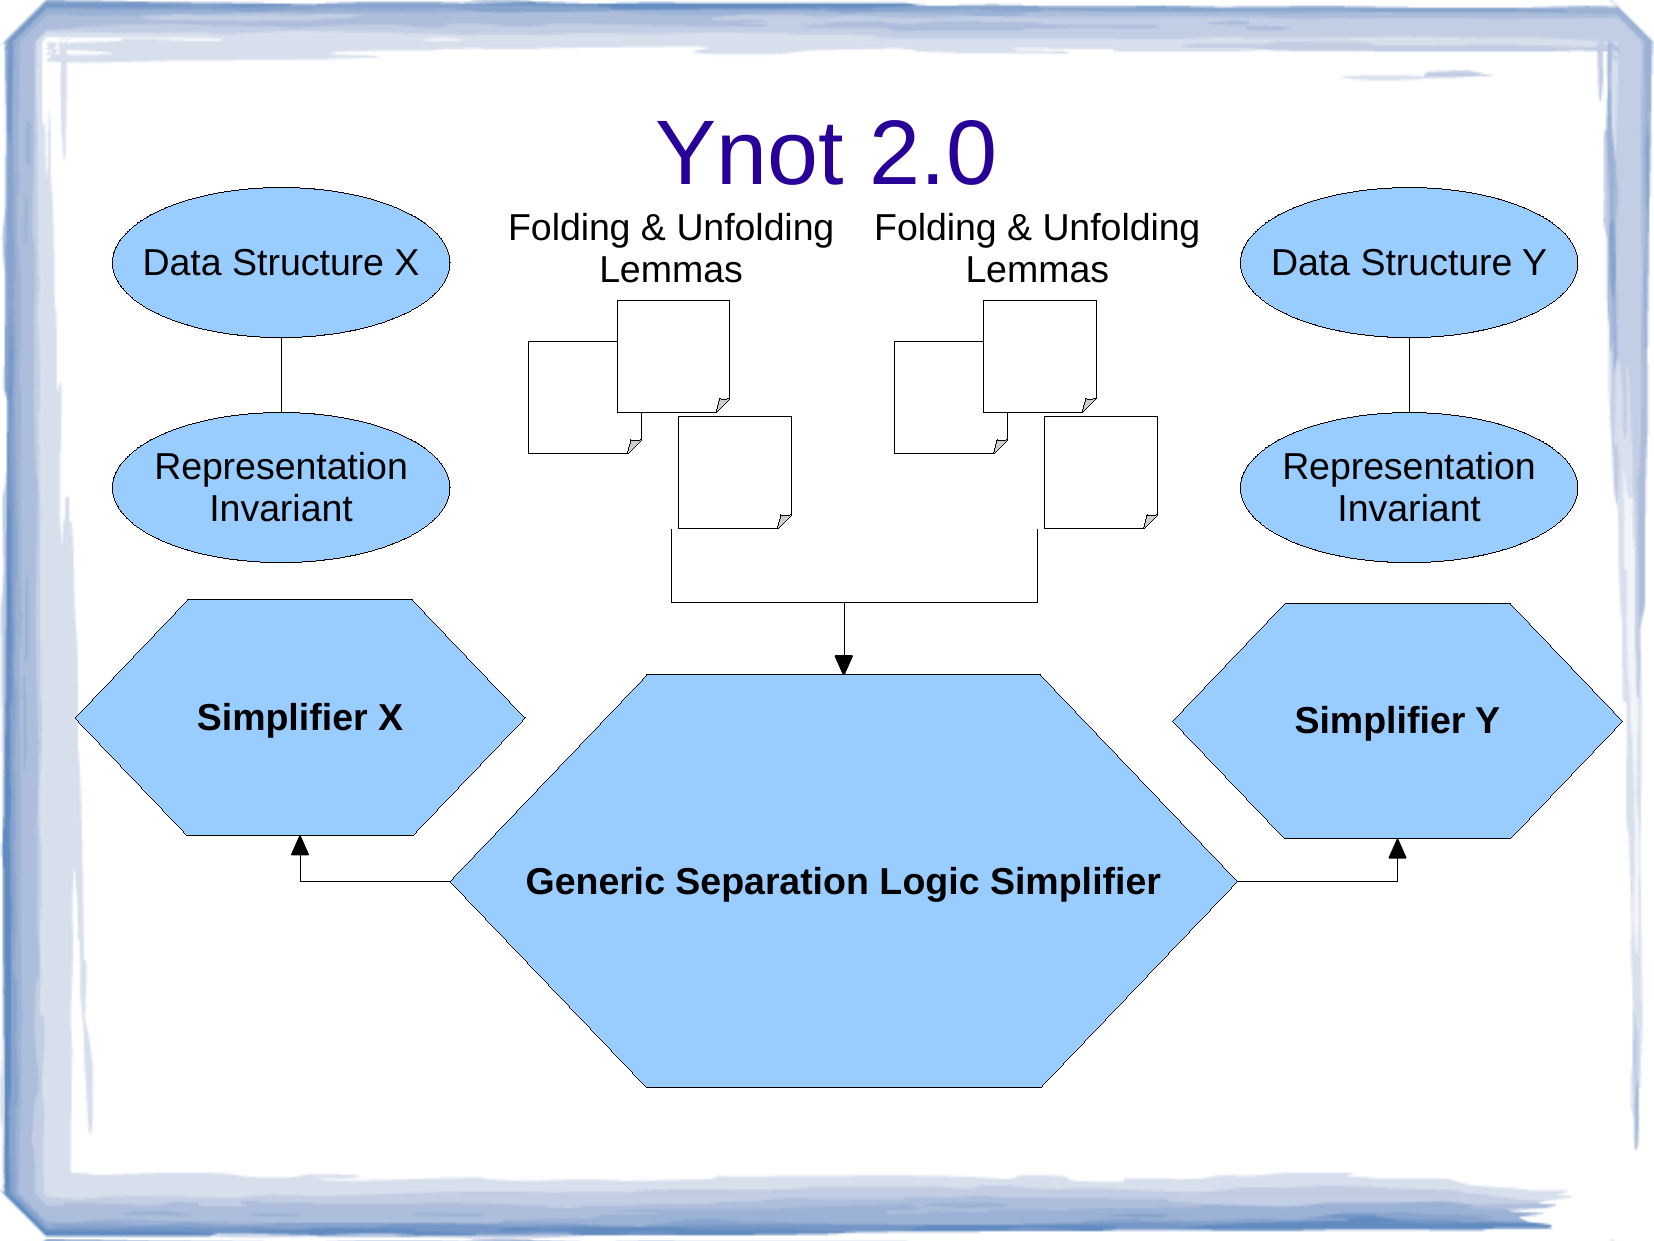

# Ynot 2.0
Data Structure X
Data Structure Y
Folding & Unfolding
Lemmas
Folding & Unfolding
Lemmas
Representation
Invariant
Representation
Invariant
Simplifier X
Simplifier Y
Generic Separation Logic Simplifier